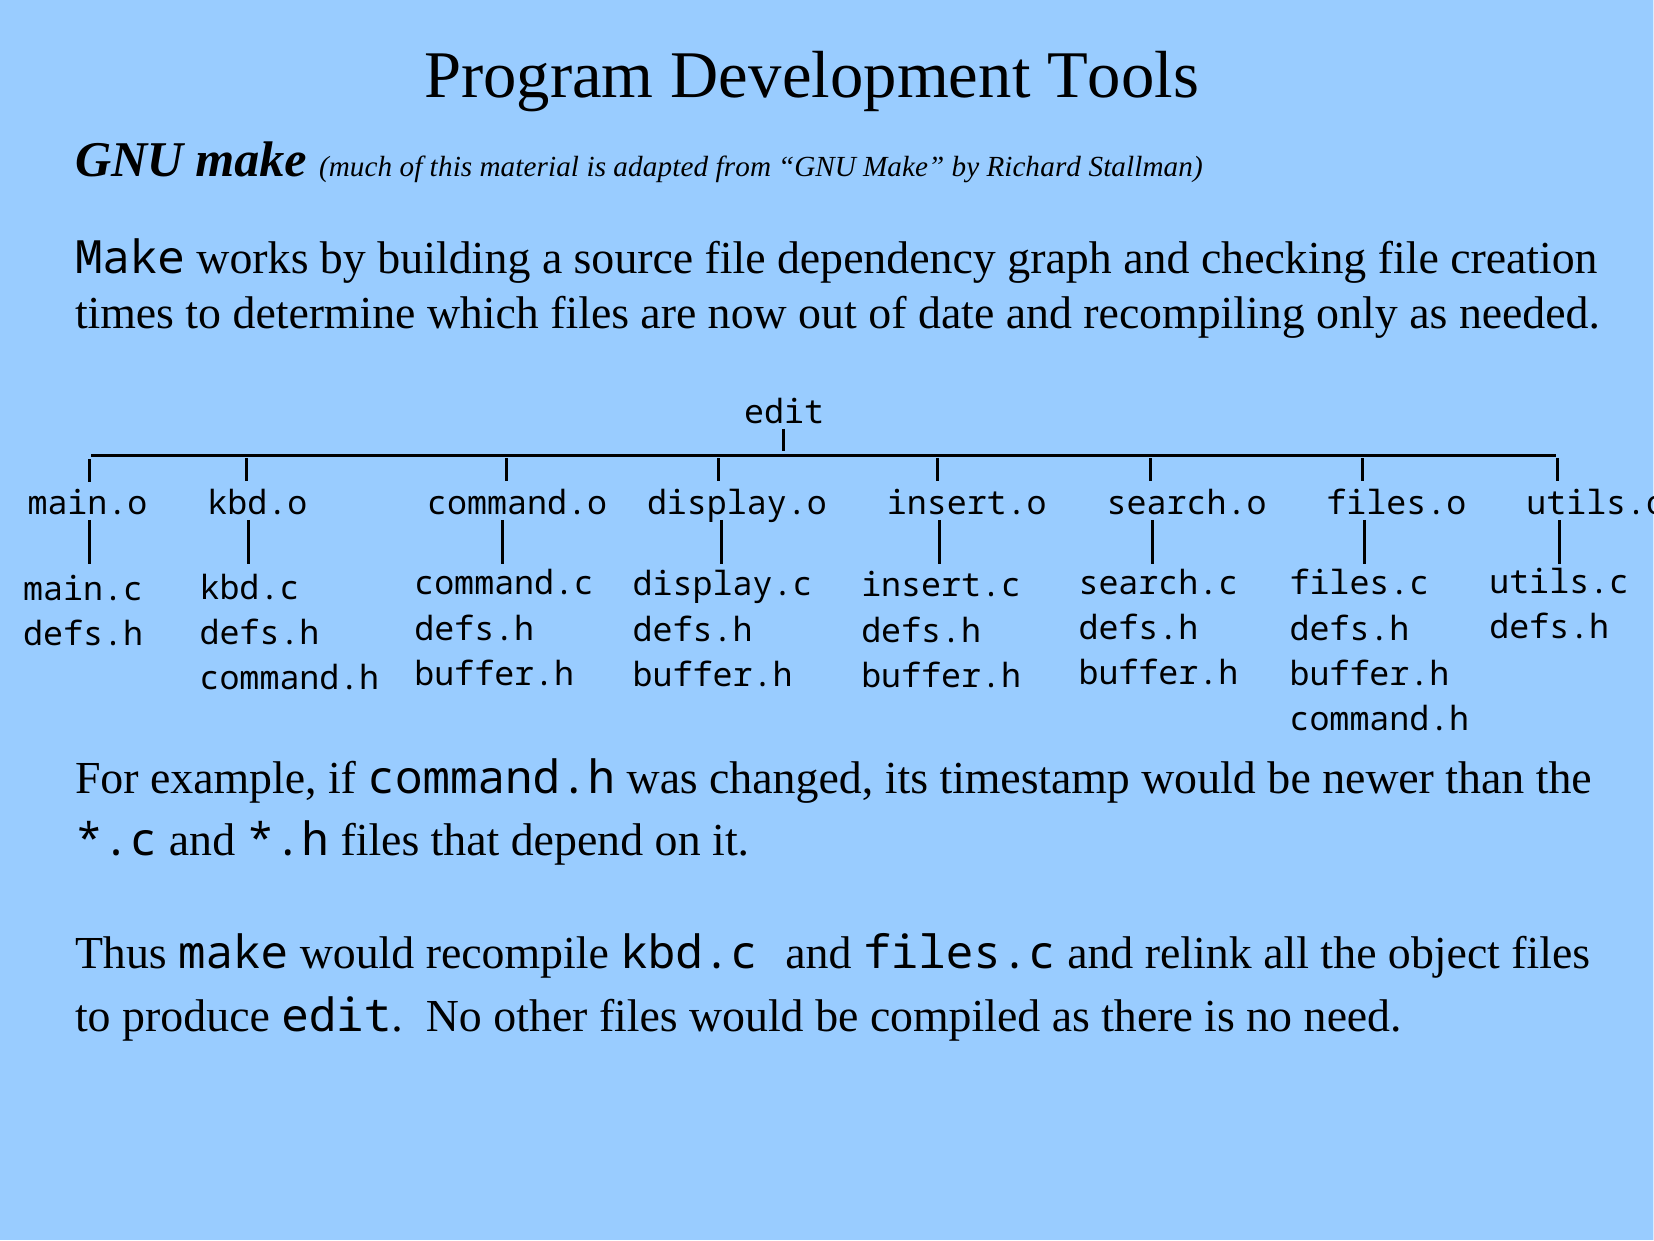

Program Development Tools
GNU make (much of this material is adapted from “GNU Make” by Richard Stallman)
Make works by building a source file dependency graph and checking file creation times to determine which files are now out of date and recompiling only as needed.
For example, if command.h was changed, its timestamp would be newer than the *.c and *.h files that depend on it.
Thus make would recompile kbd.c and files.c and relink all the object files to produce edit. No other files would be compiled as there is no need.
edit
main.o kbd.o command.o display.o insert.o search.o files.o utils.o
utils.c
defs.h
search.c
defs.h
buffer.h
command.c
defs.h
buffer.h
files.c
defs.h
buffer.h
command.h
display.c
defs.h
buffer.h
insert.c
defs.h
buffer.h
kbd.c
defs.h
command.h
main.c
defs.h